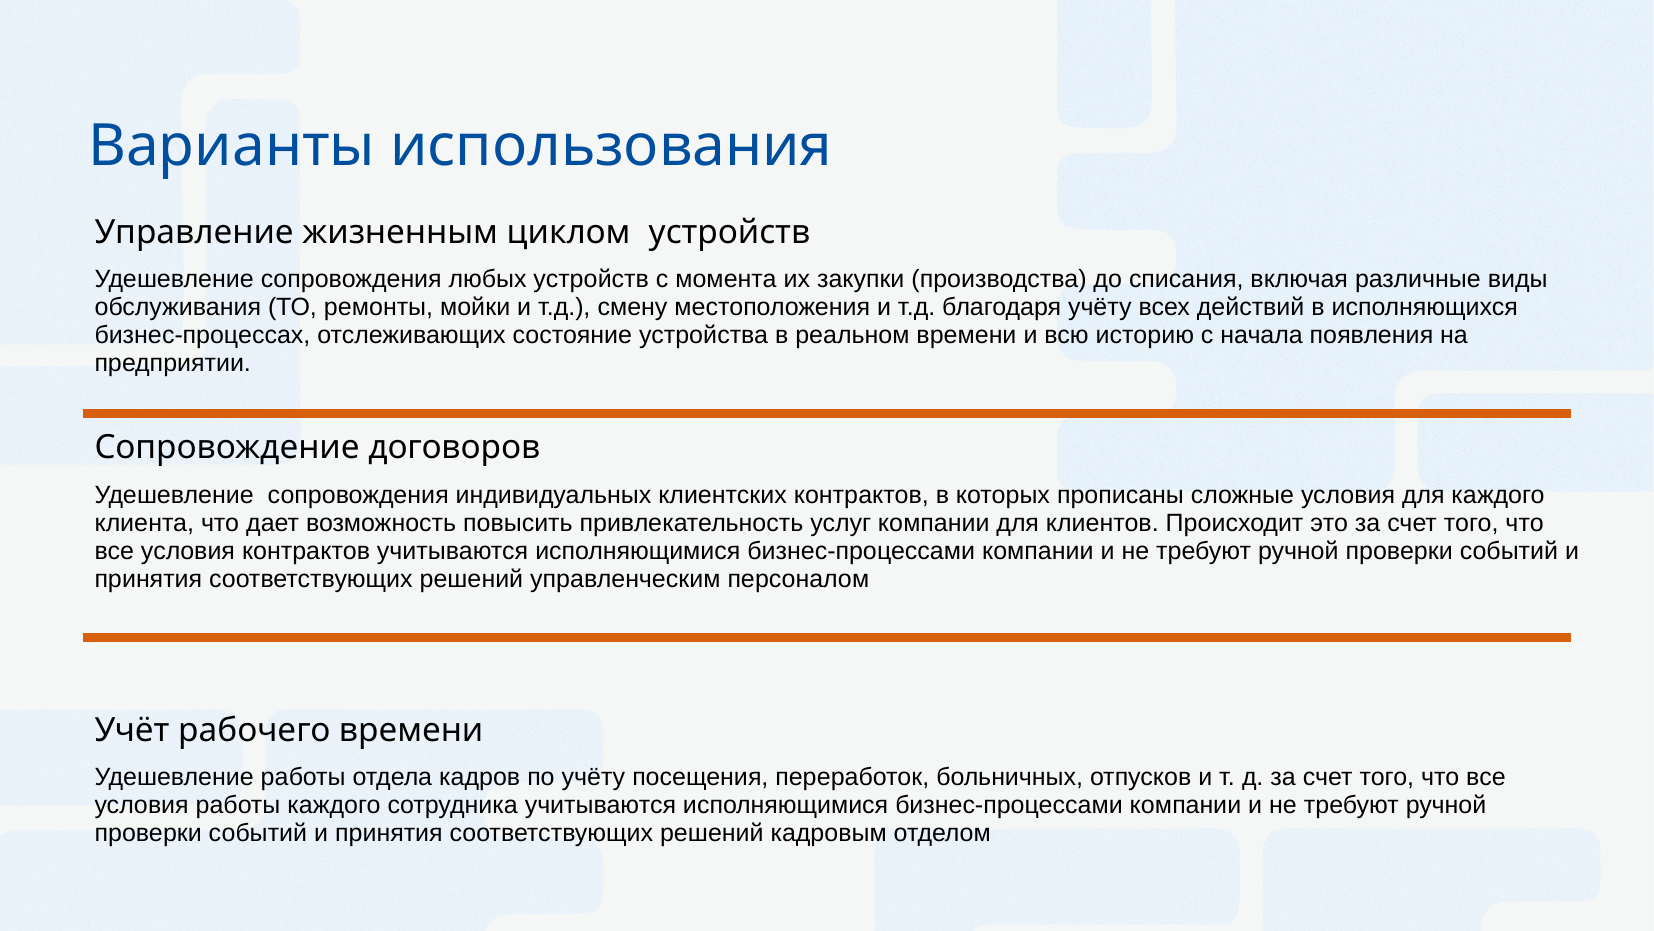

# Варианты использования
Управление жизненным циклом устройств
Удешевление сопровождения любых устройств с момента их закупки (производства) до списания, включая различные виды обслуживания (ТО, ремонты, мойки и т.д.), смену местоположения и т.д. благодаря учёту всех действий в исполняющихся бизнес-процессах, отслеживающих состояние устройства в реальном времени и всю историю с начала появления на предприятии.
Сопровождение договоров
Удешевление сопровождения индивидуальных клиентских контрактов, в которых прописаны сложные условия для каждого клиента, что дает возможность повысить привлекательность услуг компании для клиентов. Происходит это за счет того, что все условия контрактов учитываются исполняющимися бизнес-процессами компании и не требуют ручной проверки событий и принятия соответствующих решений управленческим персоналом
Учёт рабочего времени
Удешевление работы отдела кадров по учёту посещения, переработок, больничных, отпусков и т. д. за счет того, что все условия работы каждого сотрудника учитываются исполняющимися бизнес-процессами компании и не требуют ручной проверки событий и принятия соответствующих решений кадровым отделом